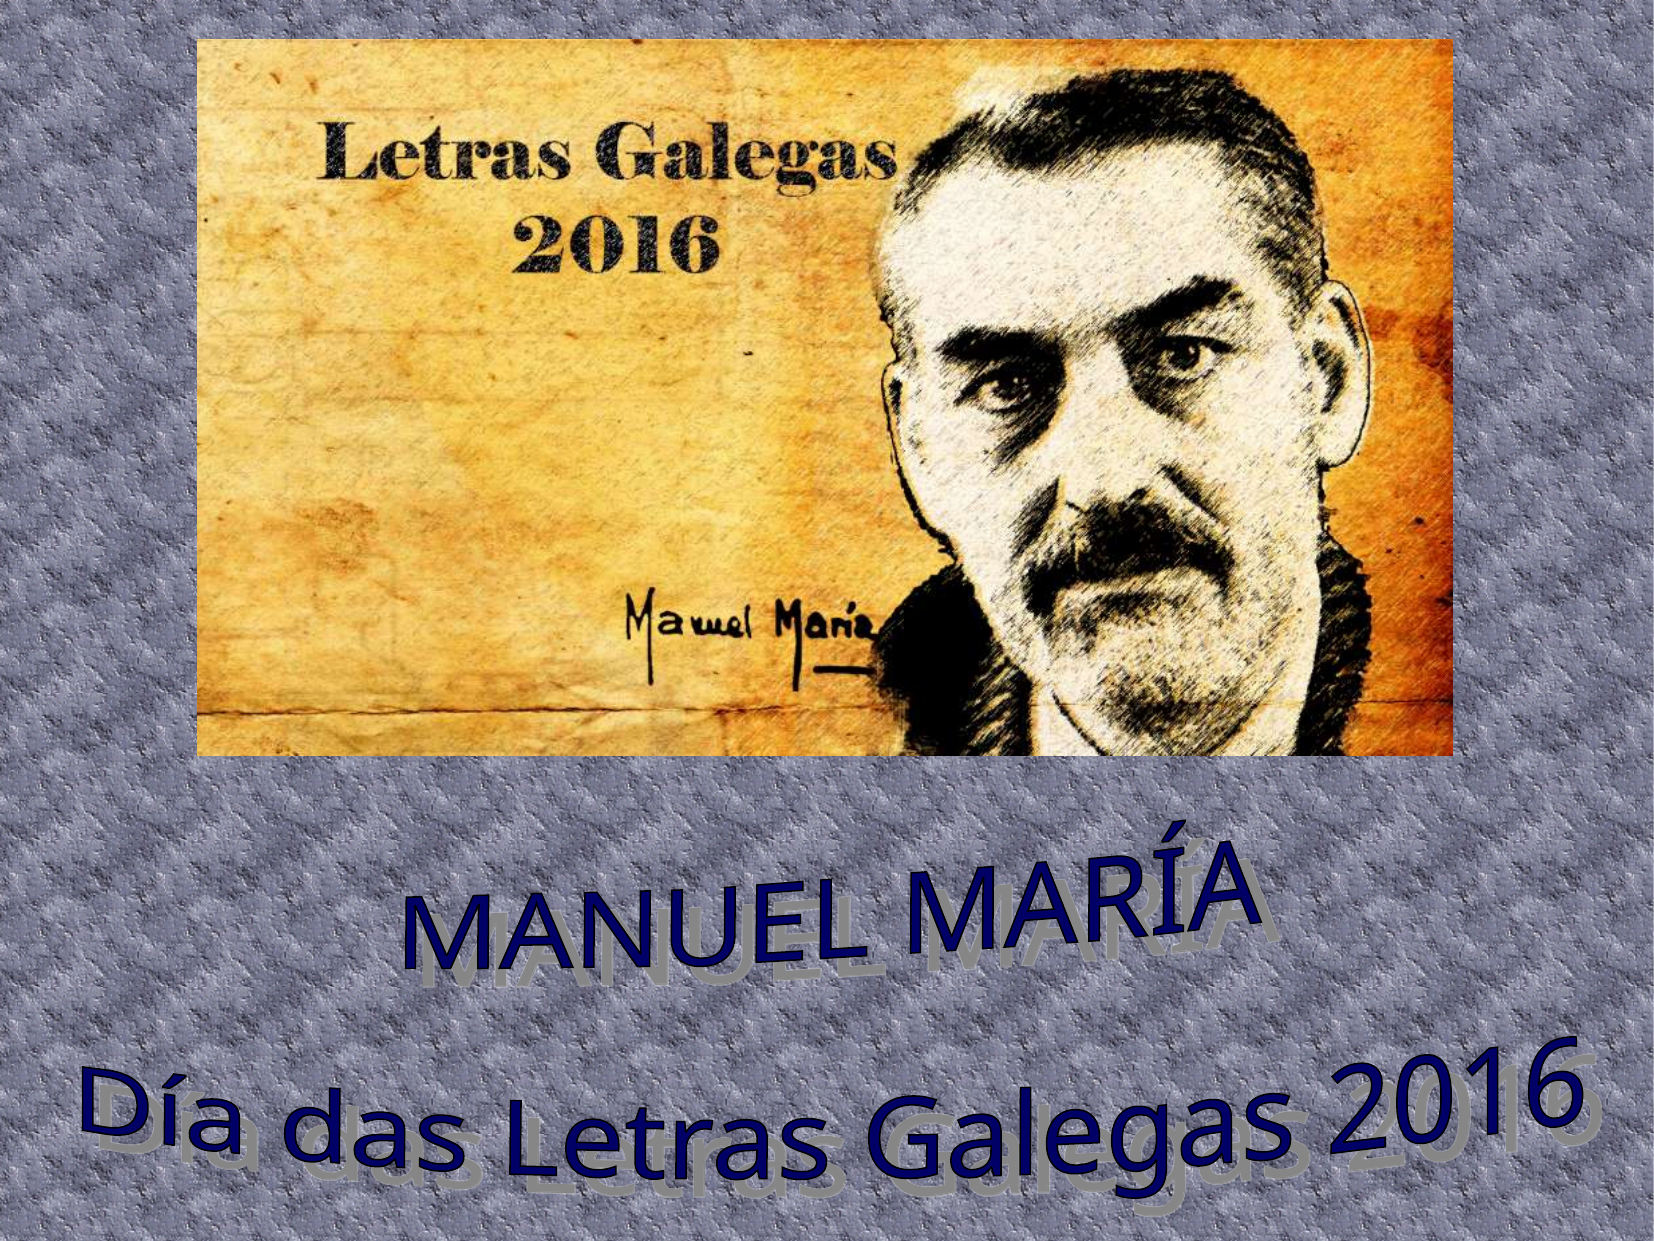

MANUEL MARÍA
Día das Letras Galegas 2016